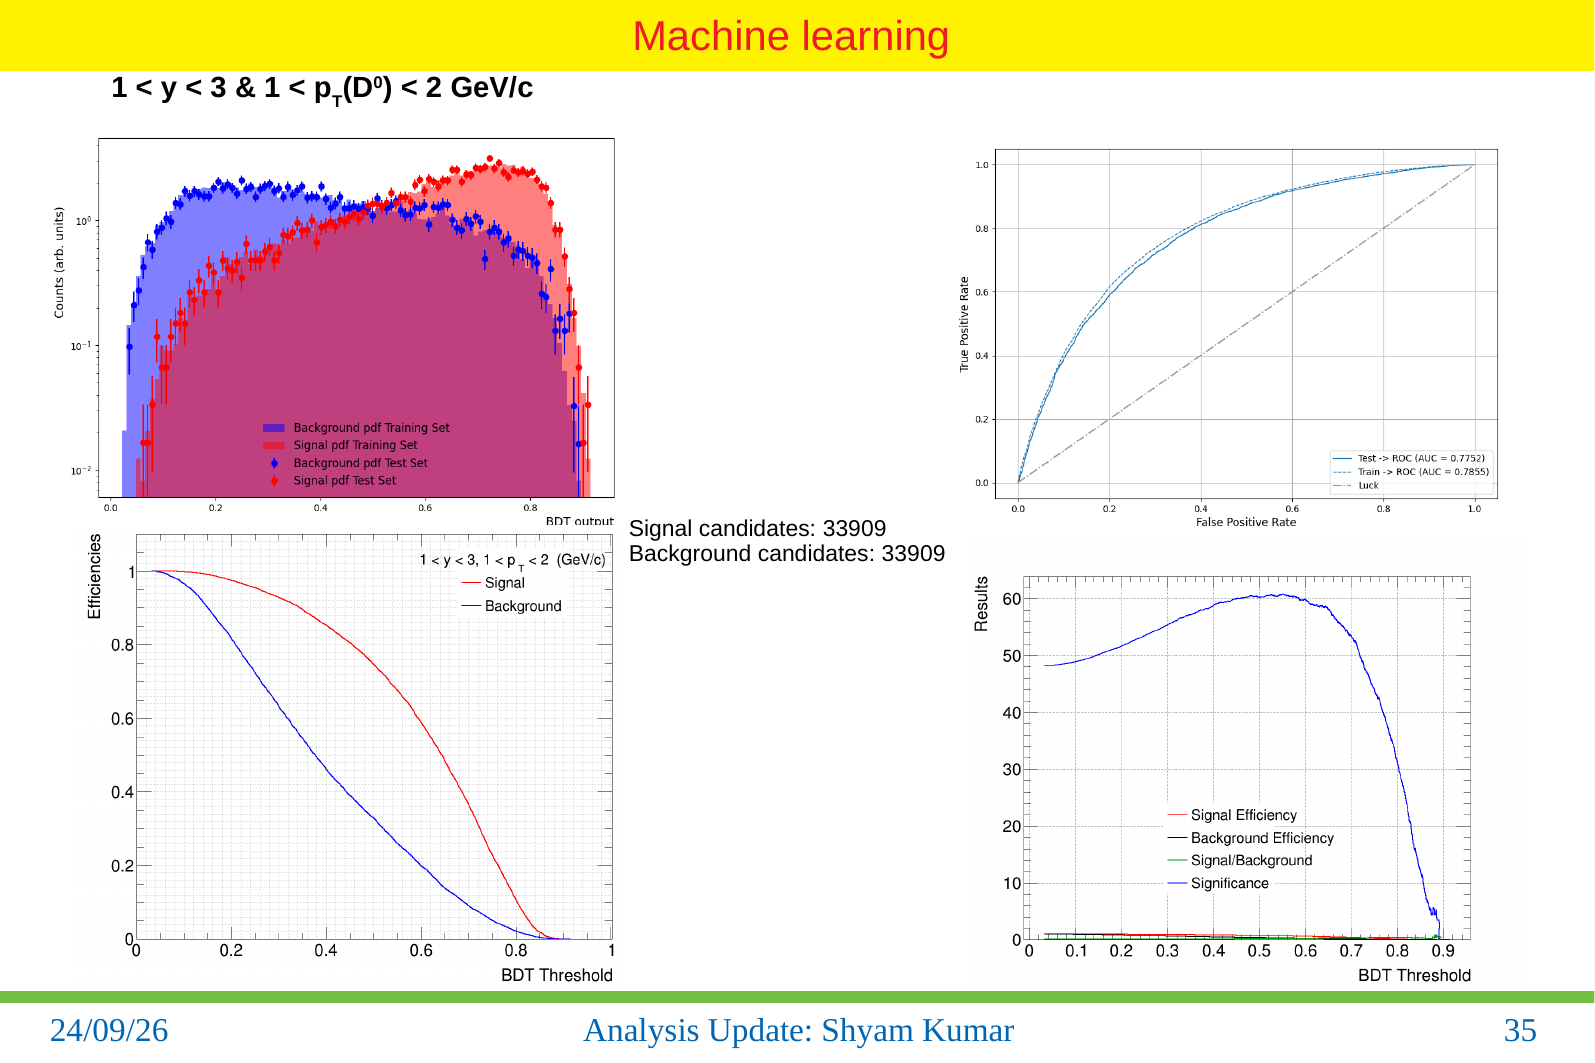

# Machine learning
1 < y < 3 & 1 < pT(D0) < 2 GeV/c
Signal candidates: 33909
Background candidates: 33909
Analysis Update: Shyam Kumar
35